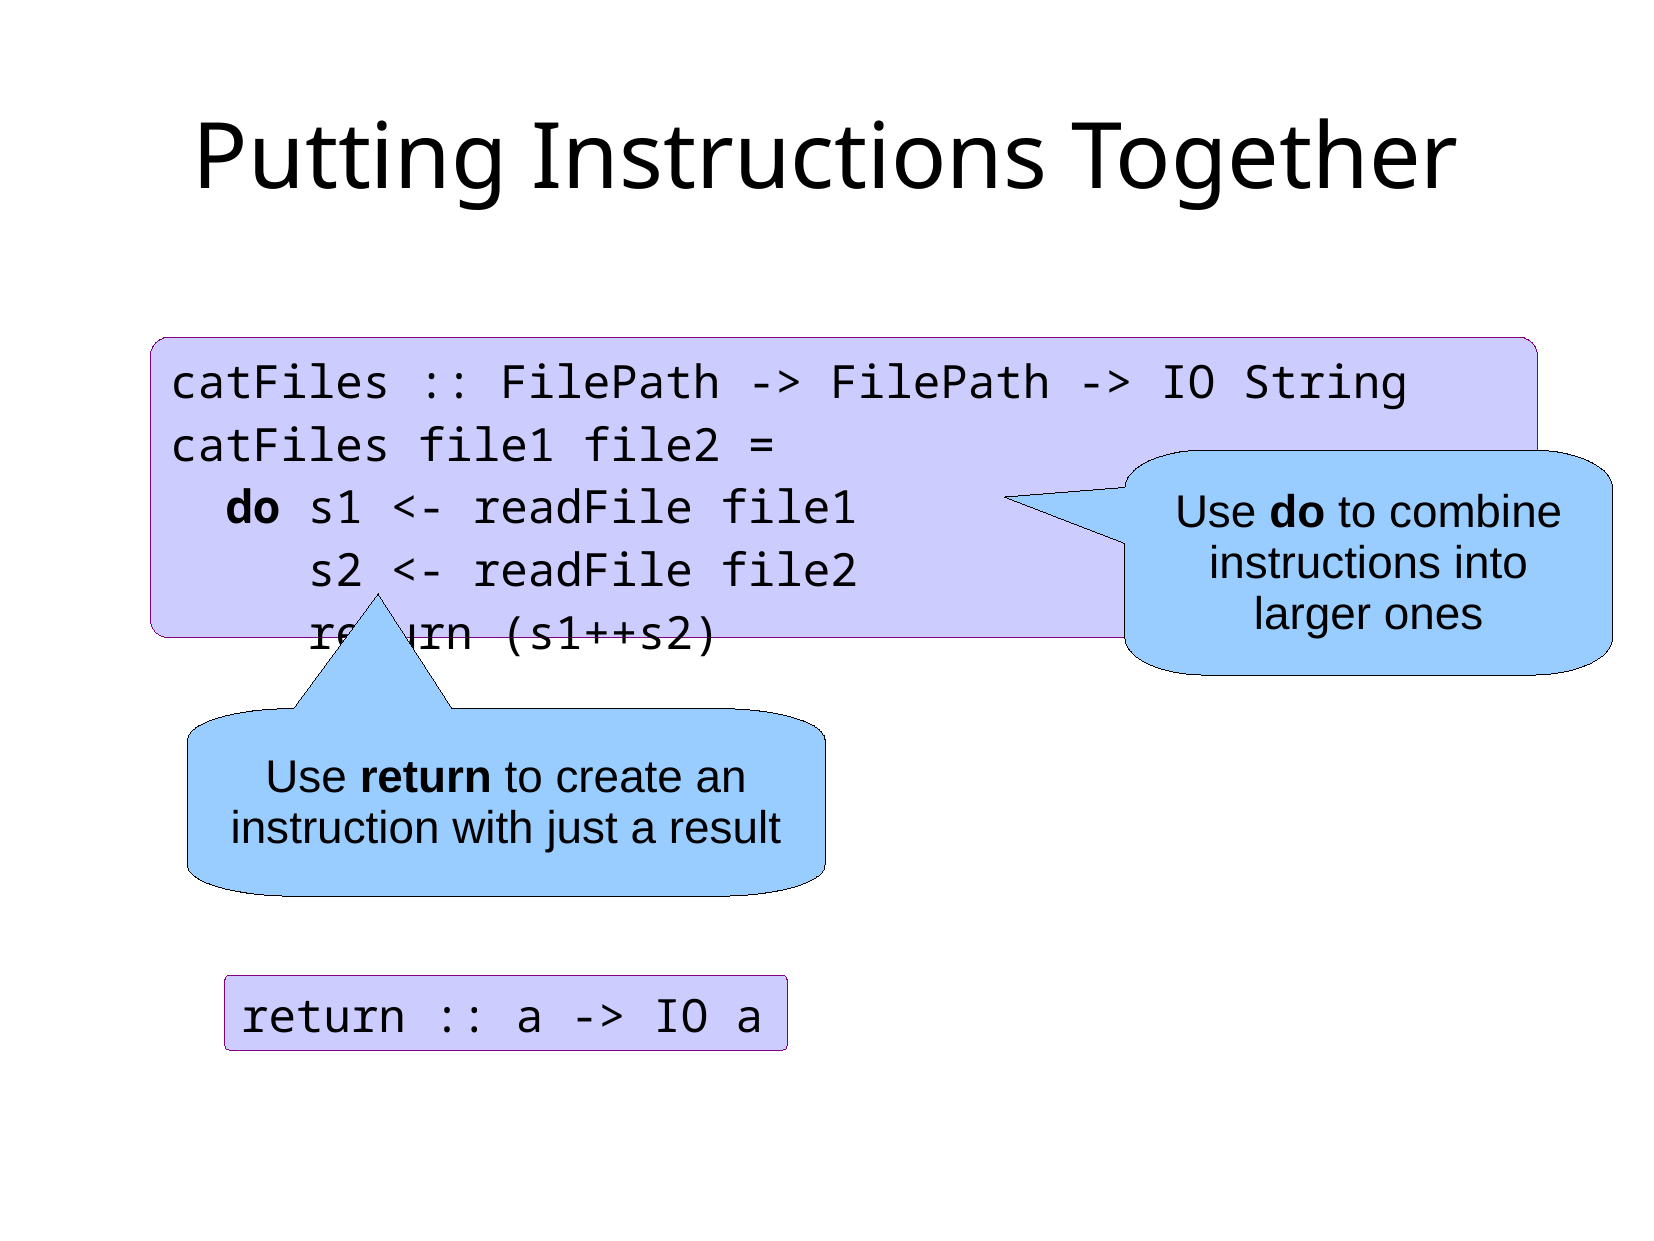

# Putting Instructions Together
catFiles :: FilePath -> FilePath -> IO String
catFiles file1 file2 =
 do s1 <- readFile file1
 s2 <- readFile file2
 return (s1++s2)
Use do to combine instructions into larger ones
Use return to create an instruction with just a result
return :: a -> IO a